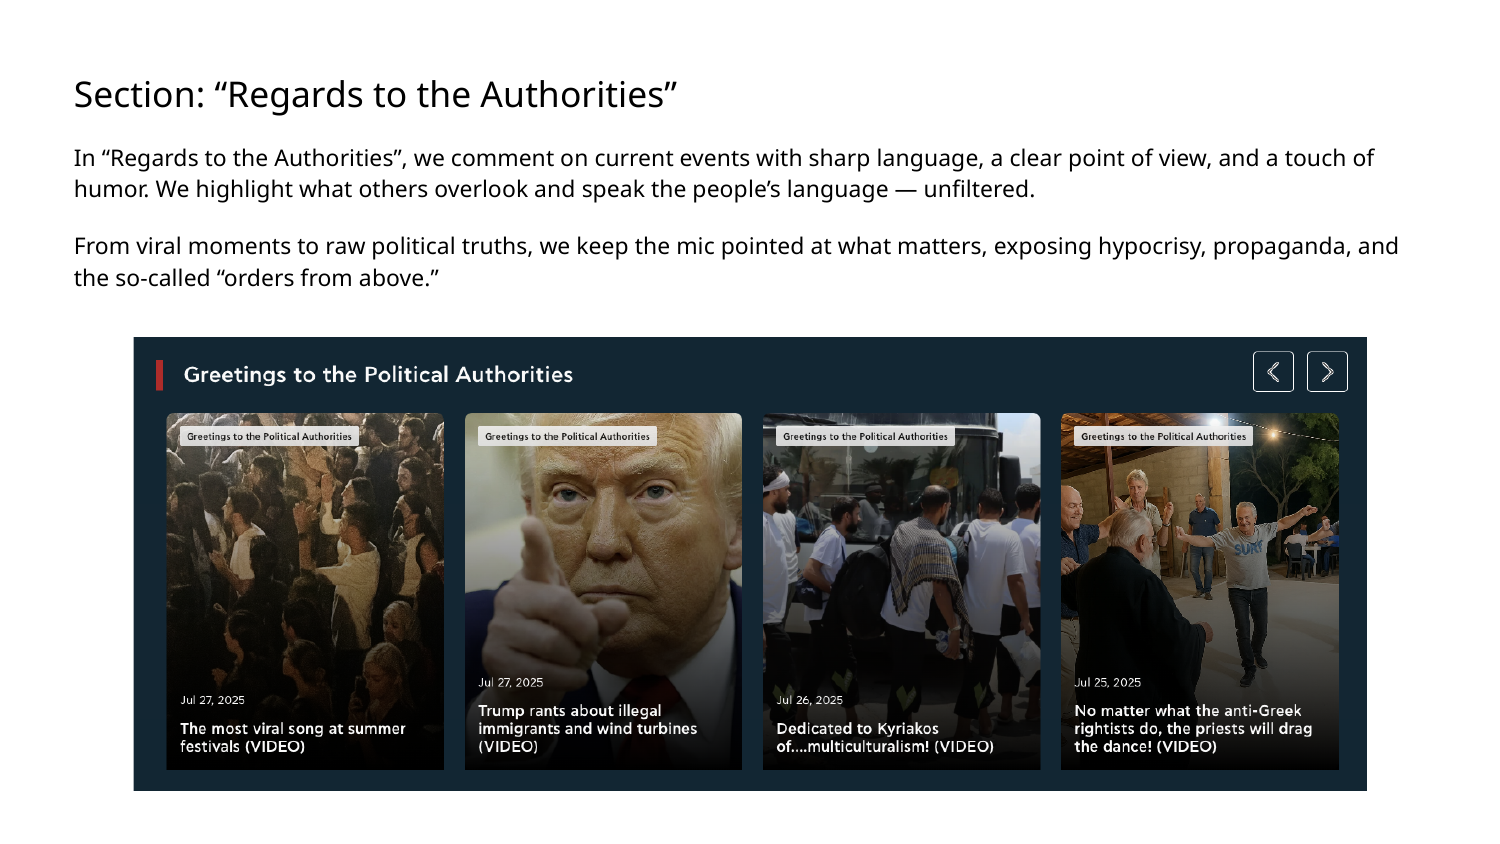

Section: “Regards to the Authorities”
In “Regards to the Authorities”, we comment on current events with sharp language, a clear point of view, and a touch of humor. We highlight what others overlook and speak the people’s language — unfiltered.
From viral moments to raw political truths, we keep the mic pointed at what matters, exposing hypocrisy, propaganda, and the so-called “orders from above.”